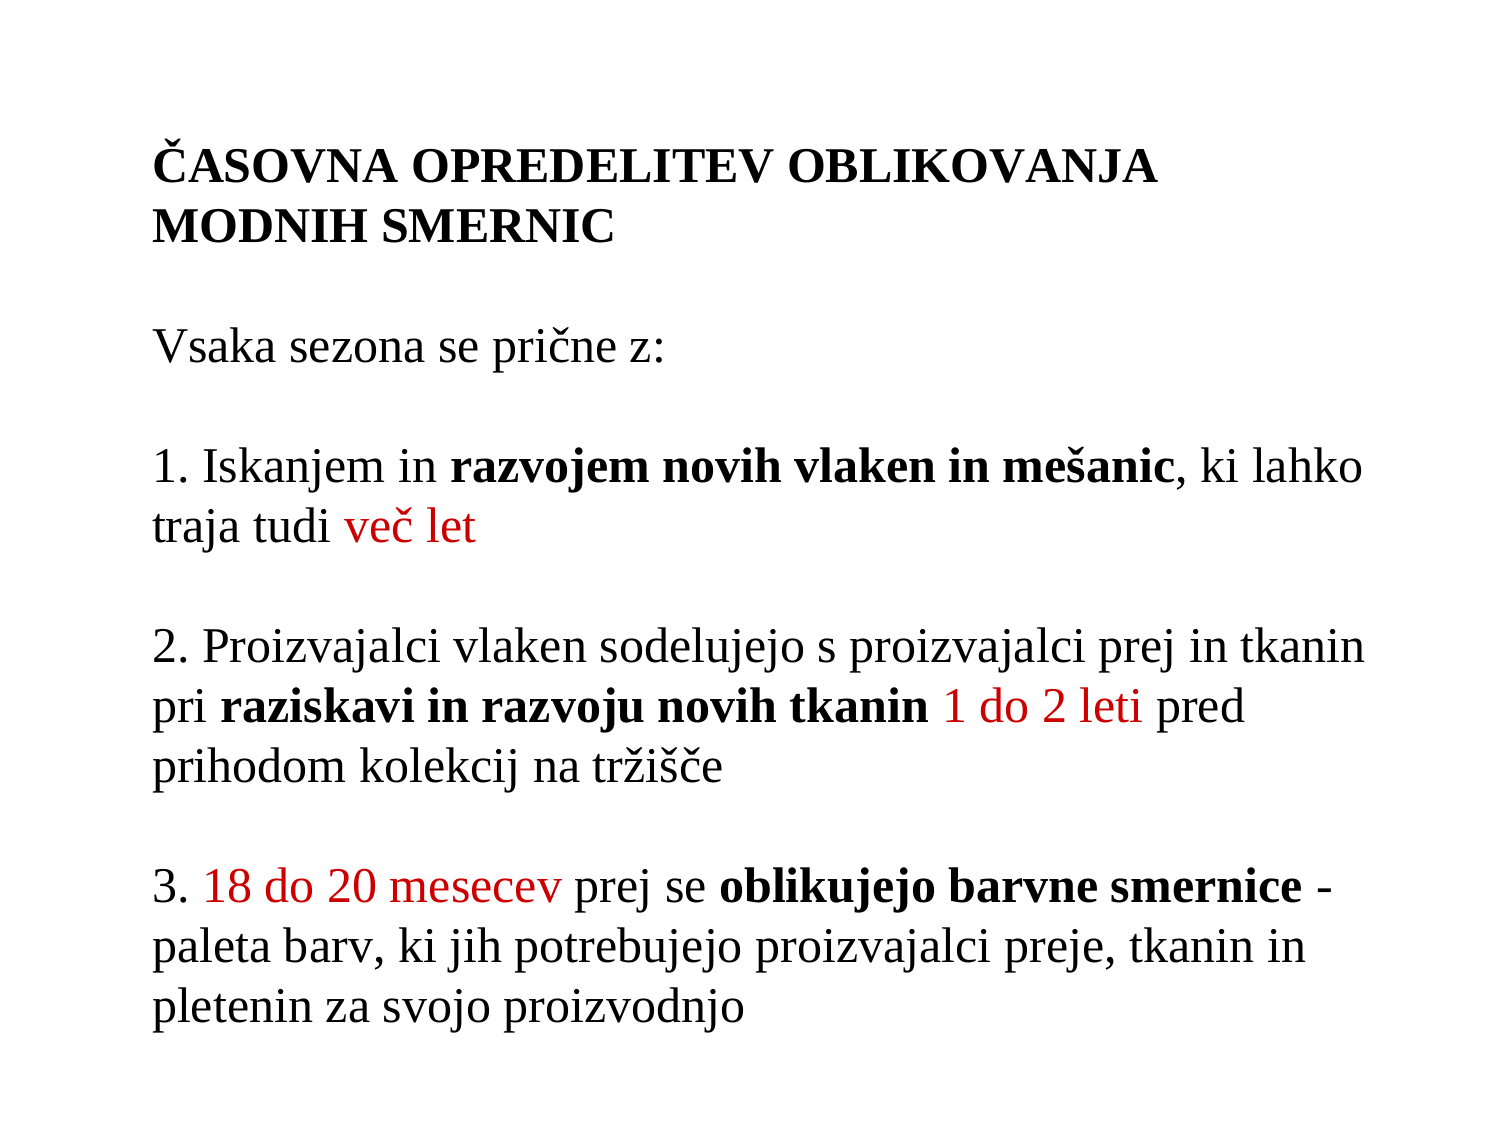

ČASOVNA OPREDELITEV OBLIKOVANJA MODNIH SMERNIC
Vsaka sezona se prične z:
1. Iskanjem in razvojem novih vlaken in mešanic, ki lahko traja tudi več let
2. Proizvajalci vlaken sodelujejo s proizvajalci prej in tkanin pri raziskavi in razvoju novih tkanin 1 do 2 leti pred prihodom kolekcij na tržišče
3. 18 do 20 mesecev prej se oblikujejo barvne smernice - paleta barv, ki jih potrebujejo proizvajalci preje, tkanin in pletenin za svojo proizvodnjo